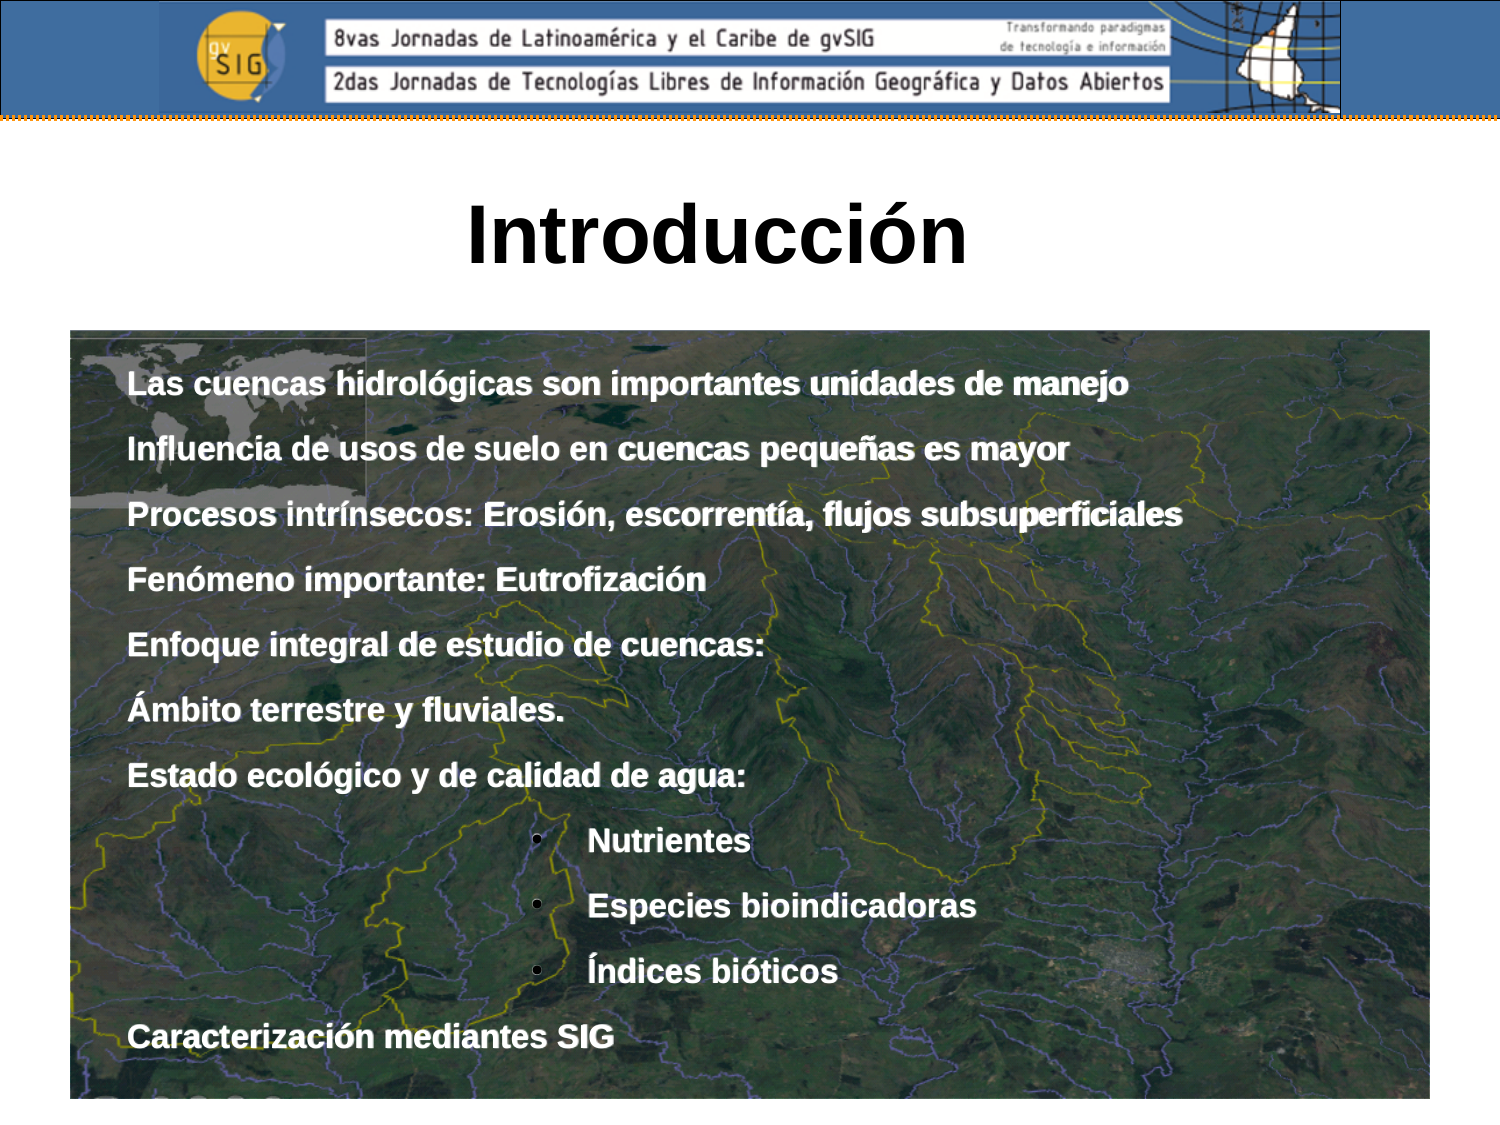

# Introducción
Las cuencas hidrológicas son importantes unidades de manejo
Influencia de usos de suelo en cuencas pequeñas es mayor
Procesos intrínsecos: Erosión, escorrentía, flujos subsuperficiales
Fenómeno importante: Eutrofización
Enfoque integral de estudio de cuencas:
Ámbito terrestre y fluviales.
Estado ecológico y de calidad de agua:
Nutrientes
Especies bioindicadoras
Índices bióticos
Caracterización mediantes SIG